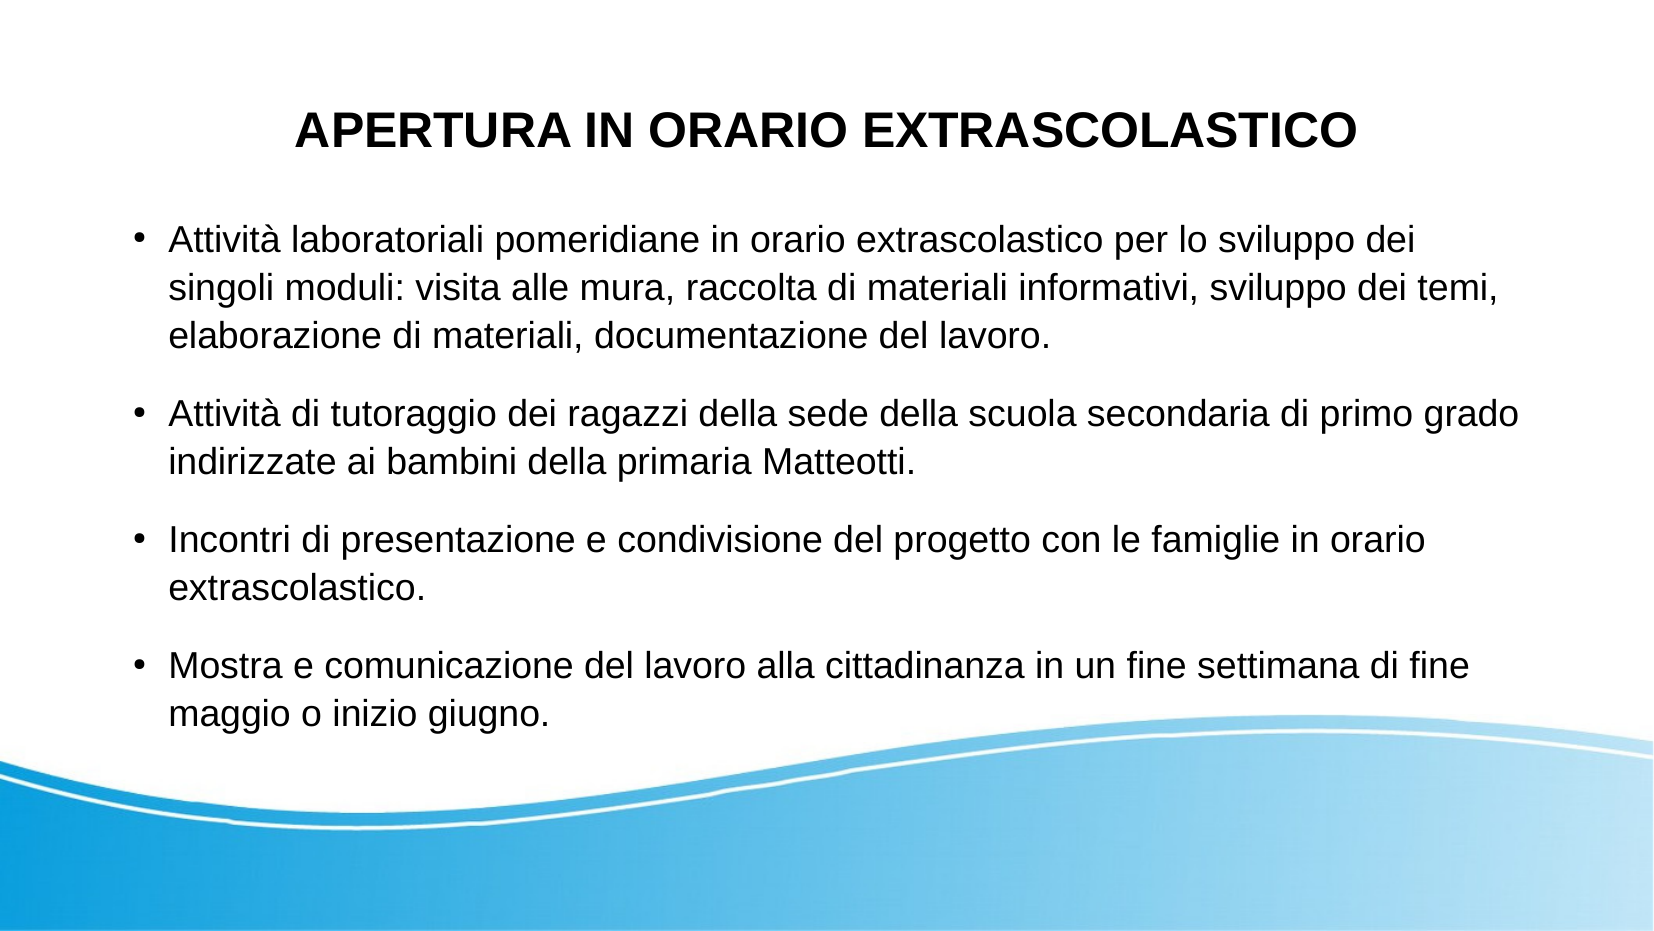

APERTURA IN ORARIO EXTRASCOLASTICO
Attività laboratoriali pomeridiane in orario extrascolastico per lo sviluppo dei singoli moduli: visita alle mura, raccolta di materiali informativi, sviluppo dei temi, elaborazione di materiali, documentazione del lavoro.
Attività di tutoraggio dei ragazzi della sede della scuola secondaria di primo grado indirizzate ai bambini della primaria Matteotti.
Incontri di presentazione e condivisione del progetto con le famiglie in orario extrascolastico.
Mostra e comunicazione del lavoro alla cittadinanza in un fine settimana di fine maggio o inizio giugno.